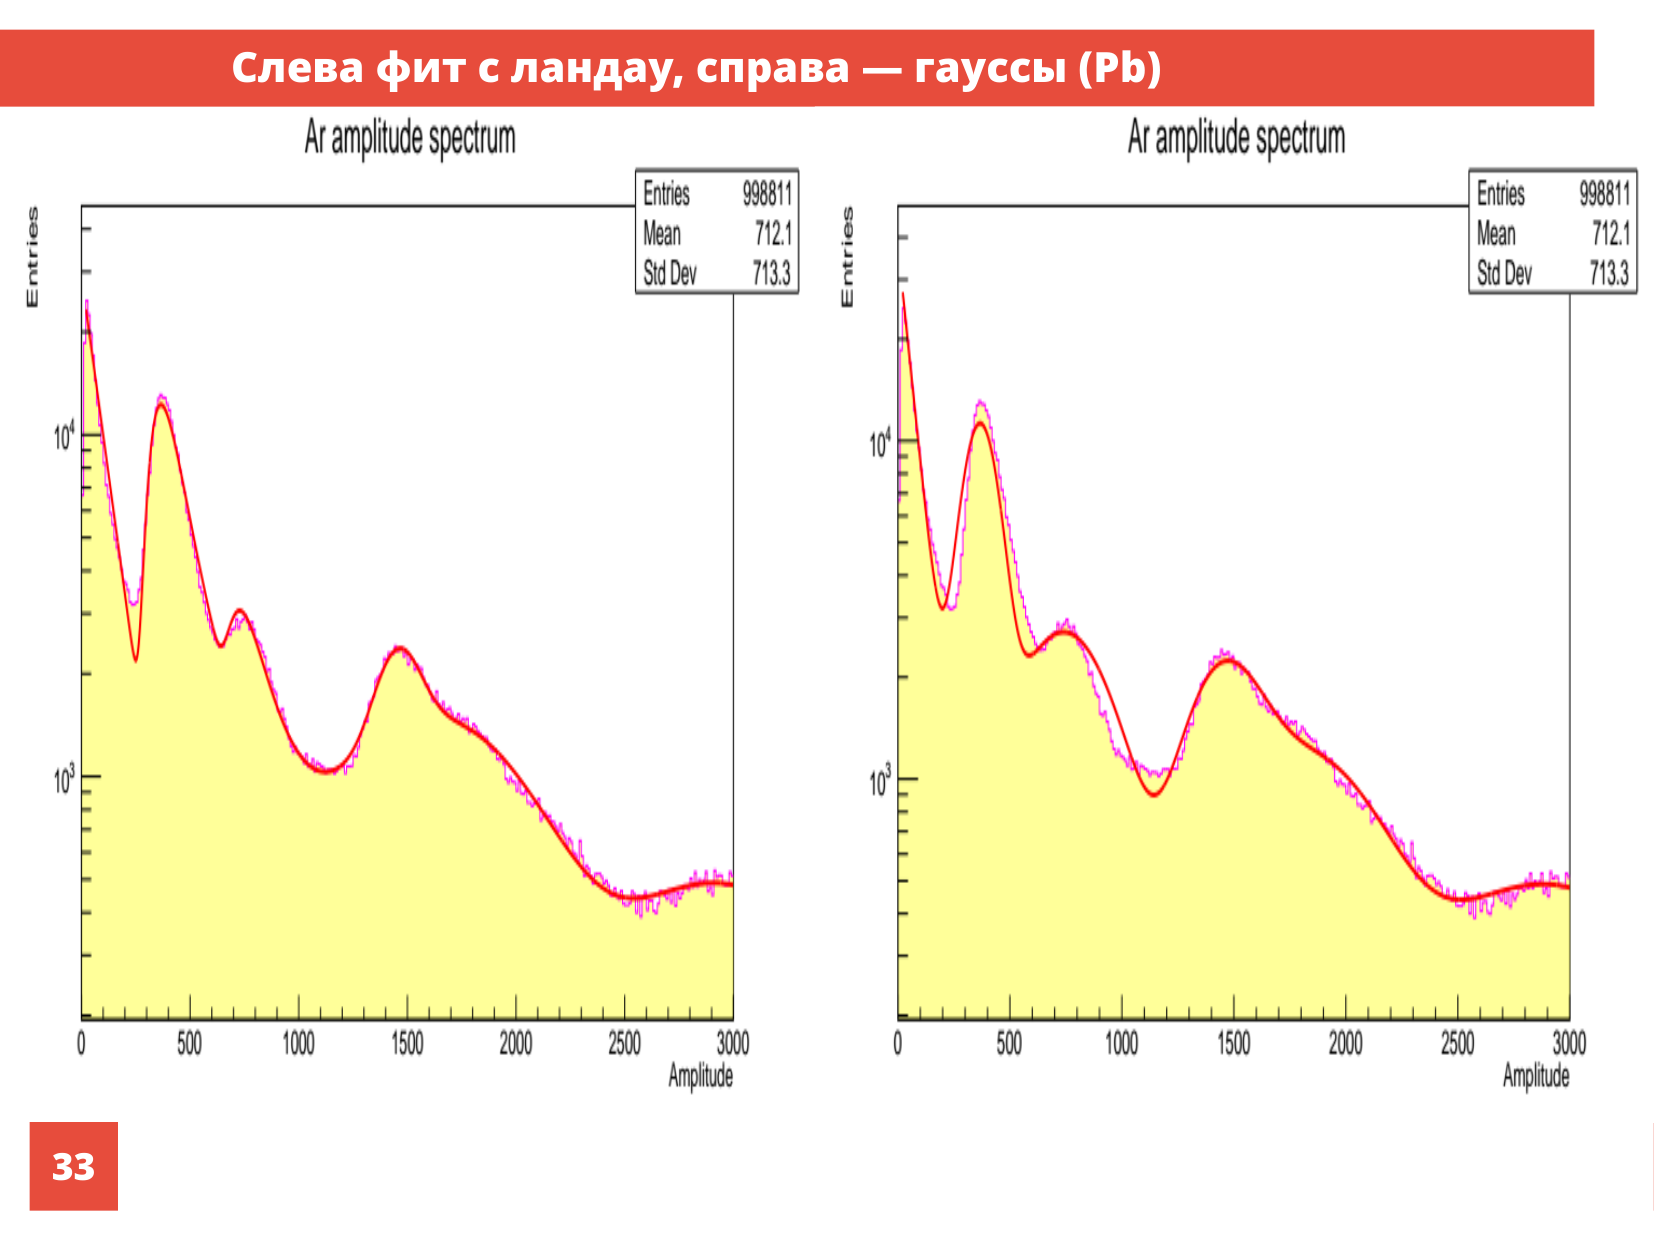

# Слева фит с ландау, справа — гауссы (Pb)
33